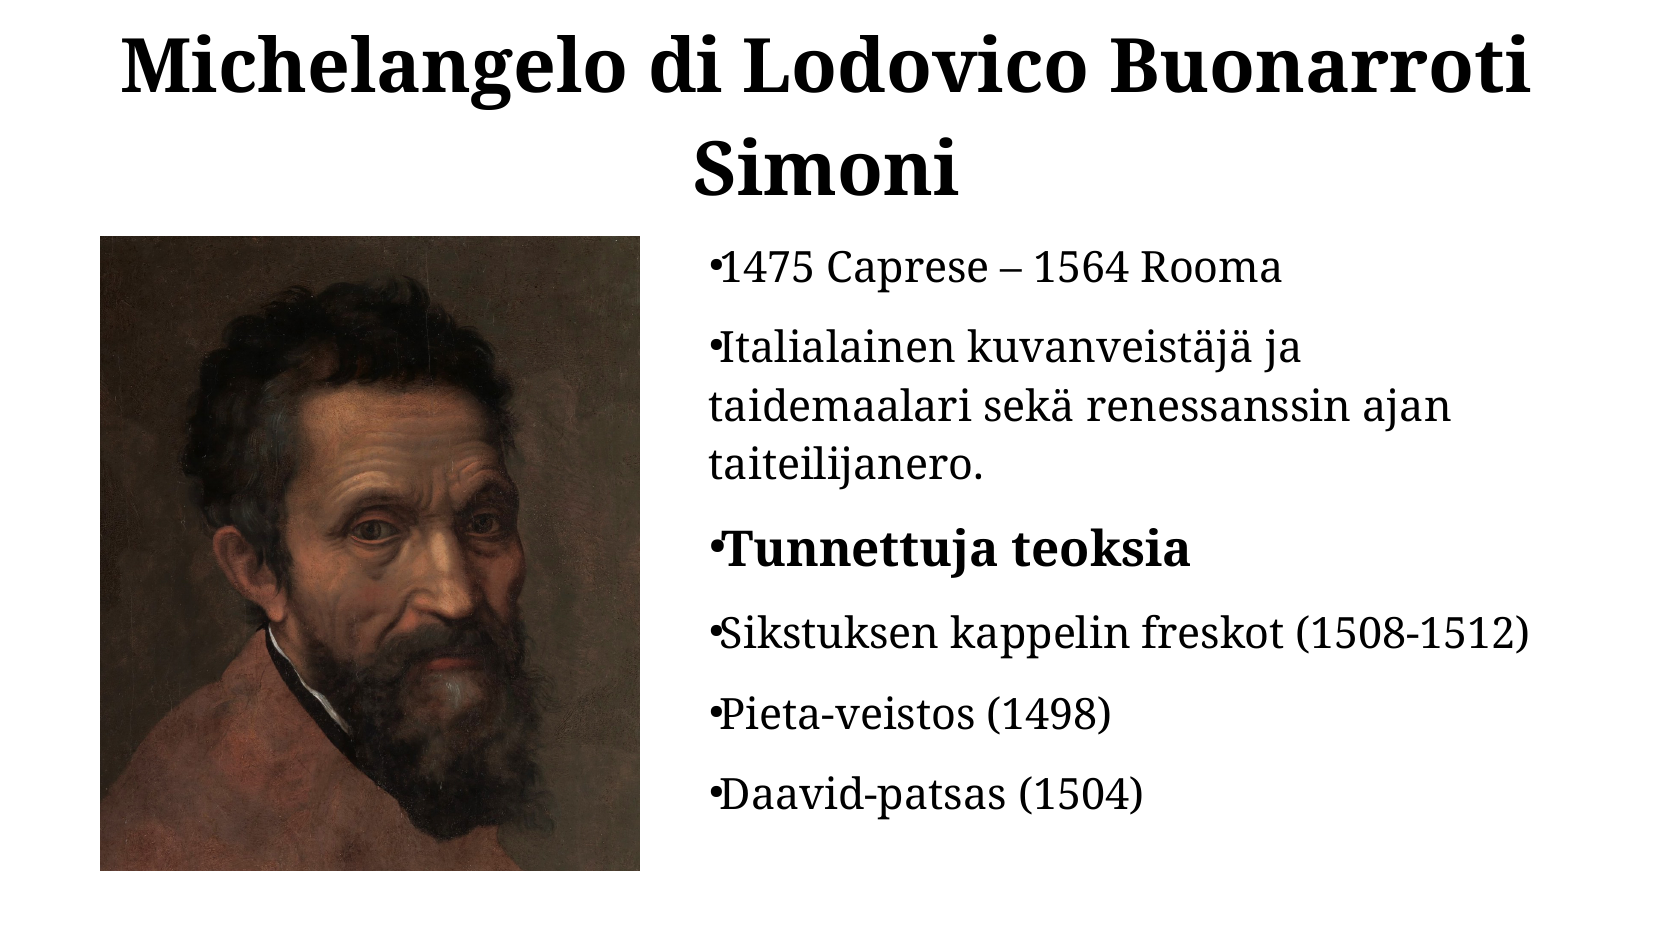

# Michelangelo di Lodovico Buonarroti Simoni
1475 Caprese – 1564 Rooma
Italialainen kuvanveistäjä ja taidemaalari sekä renessanssin ajan taiteilijanero.
Tunnettuja teoksia
Sikstuksen kappelin freskot (1508-1512)
Pieta-veistos (1498)
Daavid-patsas (1504)